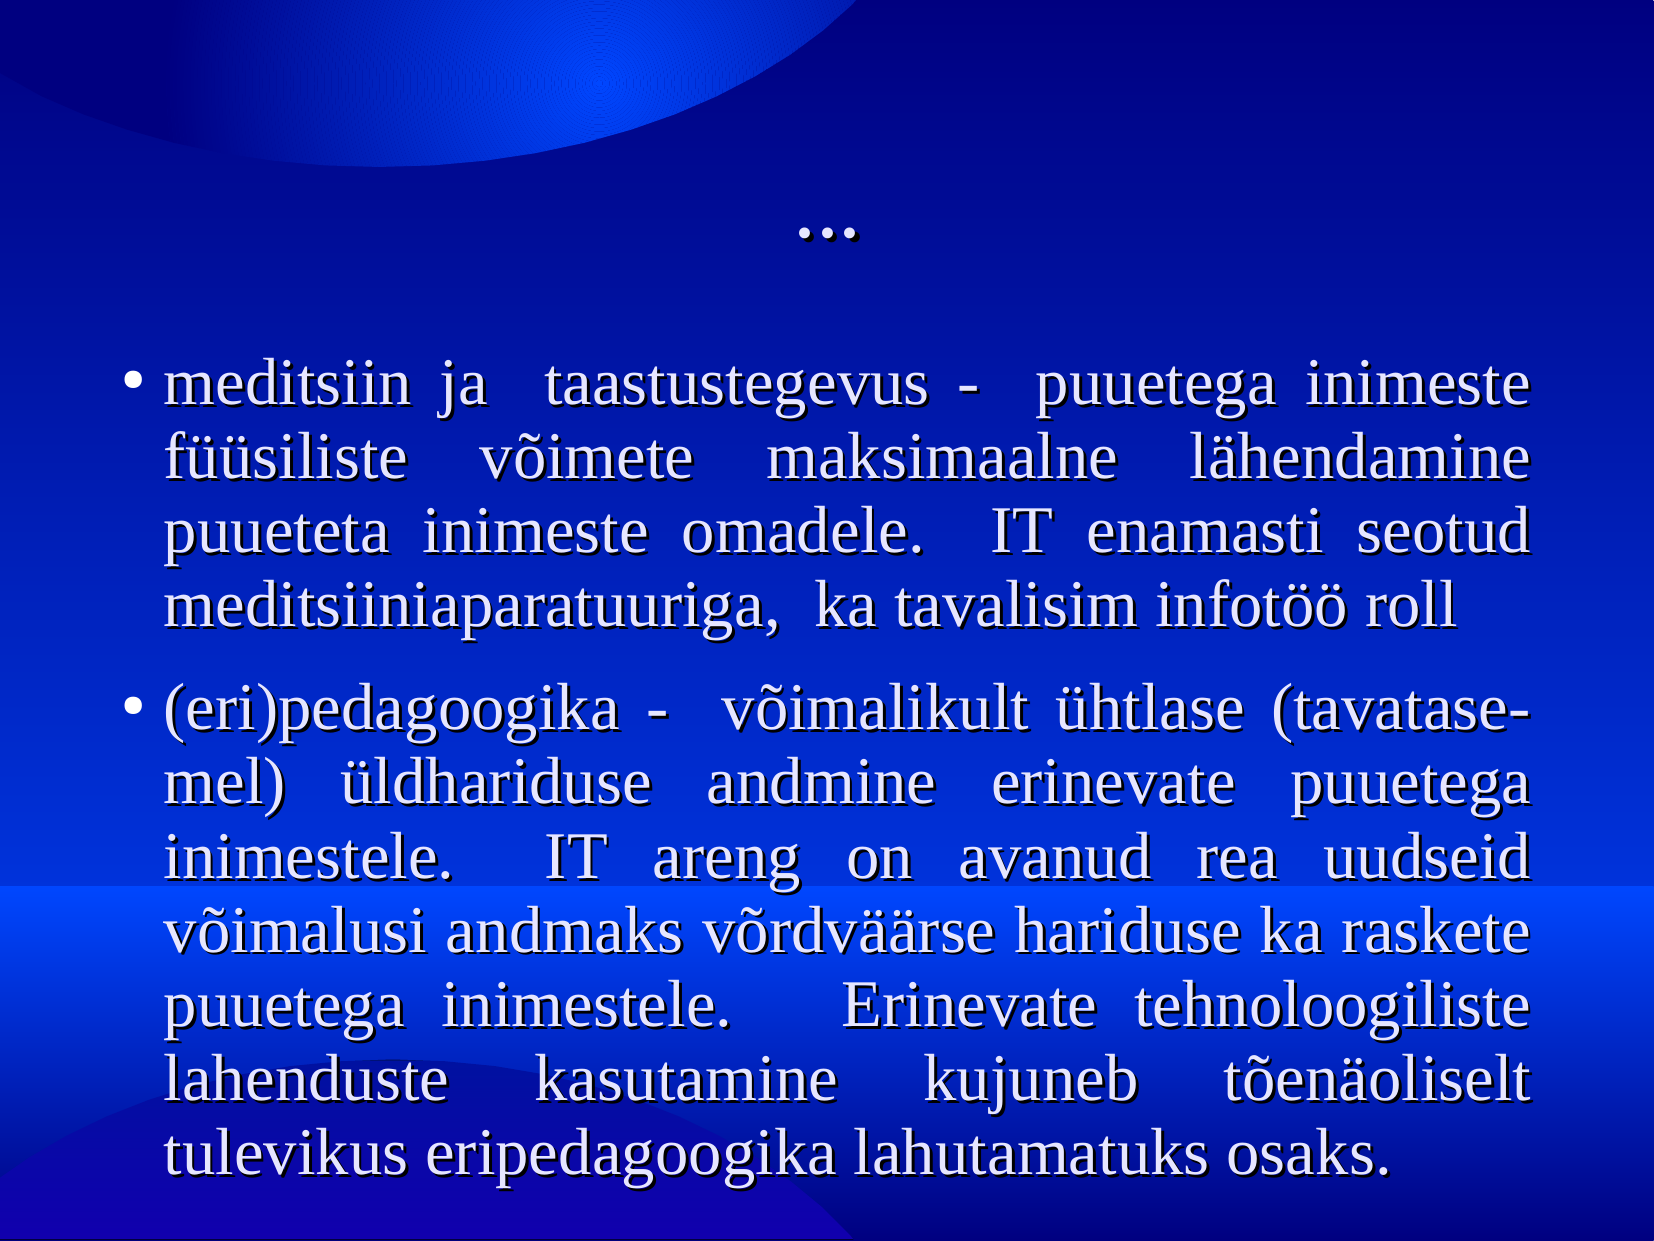

# ...
meditsiin ja taastustegevus - puuetega inimeste füüsiliste võimete maksimaalne lähendamine puueteta inimeste omadele. IT enamasti seotud meditsiiniaparatuuriga, ka tavalisim infotöö roll
(eri)pedagoogika - võimalikult ühtlase (tavatase-mel) üldhariduse andmine erinevate puuetega inimestele. IT areng on avanud rea uudseid võimalusi andmaks võrdväärse hariduse ka raskete puuetega inimestele. Erinevate tehnoloogiliste lahenduste kasutamine kujuneb tõenäoliselt tulevikus eripedagoogika lahutamatuks osaks.